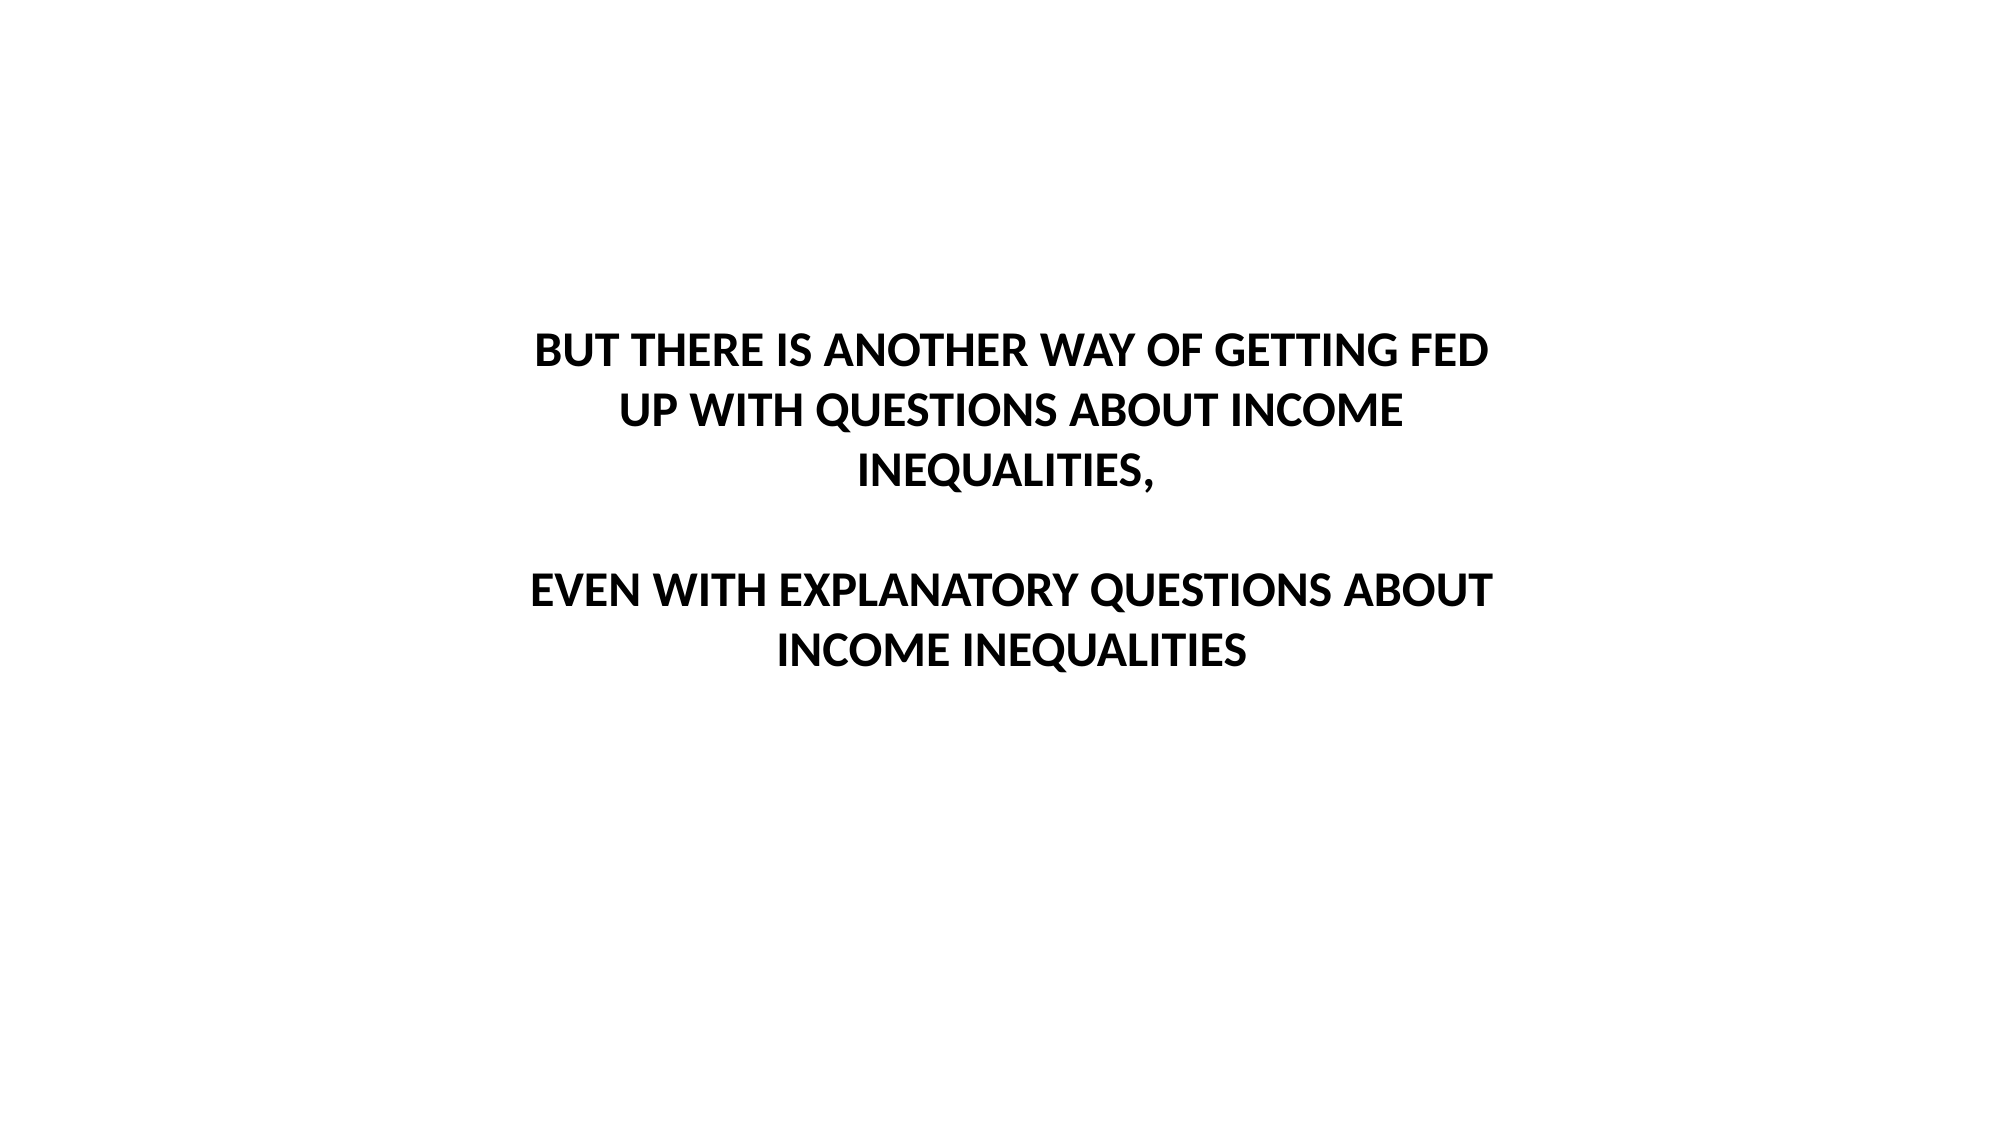

BUT THERE IS ANOTHER WAY OF GETTING FED UP WITH QUESTIONS ABOUT INCOME INEQUALITIES,
EVEN WITH EXPLANATORY QUESTIONS ABOUT INCOME INEQUALITIES